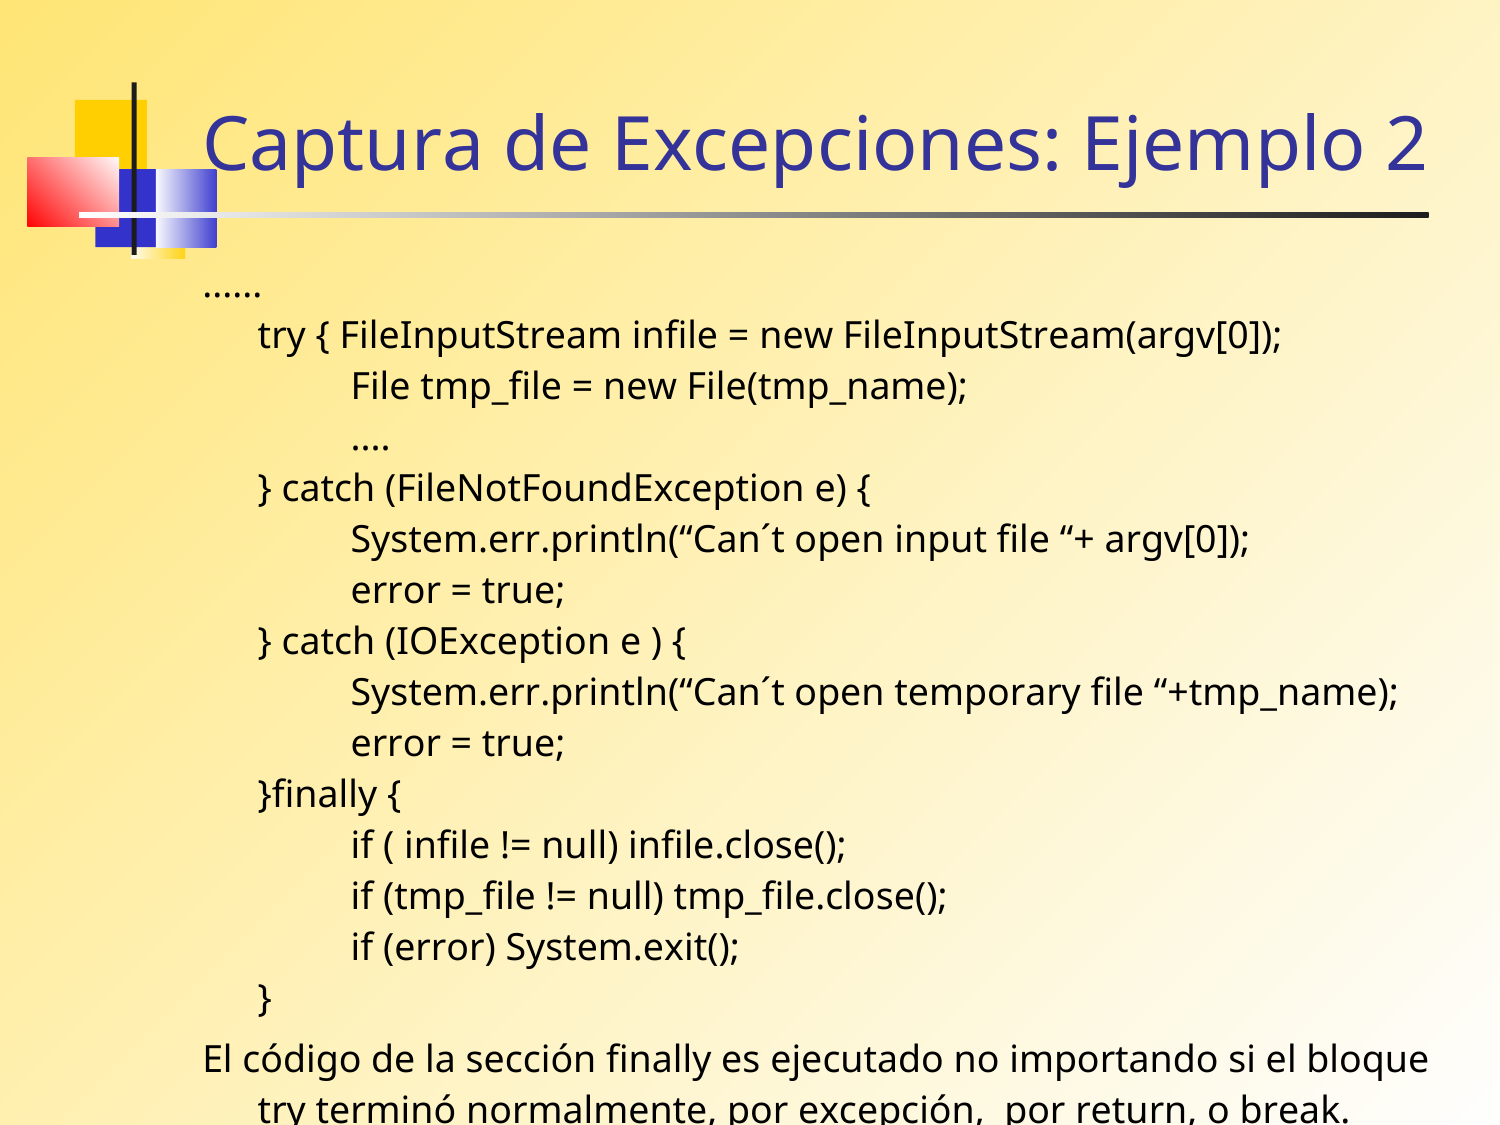

# Captura de Excepciones: Ejemplo 2
......
try { FileInputStream infile = new FileInputStream(argv[0]);
	File tmp_file = new File(tmp_name);
	....
} catch (FileNotFoundException e) {
	System.err.println(“Can´t open input file “+ argv[0]);
	error = true;
} catch (IOException e ) {
	System.err.println(“Can´t open temporary file “+tmp_name);
	error = true;
}finally {
	if ( infile != null) infile.close();
	if (tmp_file != null) tmp_file.close();
	if (error) System.exit();
}
El código de la sección finally es ejecutado no importando si el bloque try terminó normalmente, por excepción, por return, o break.